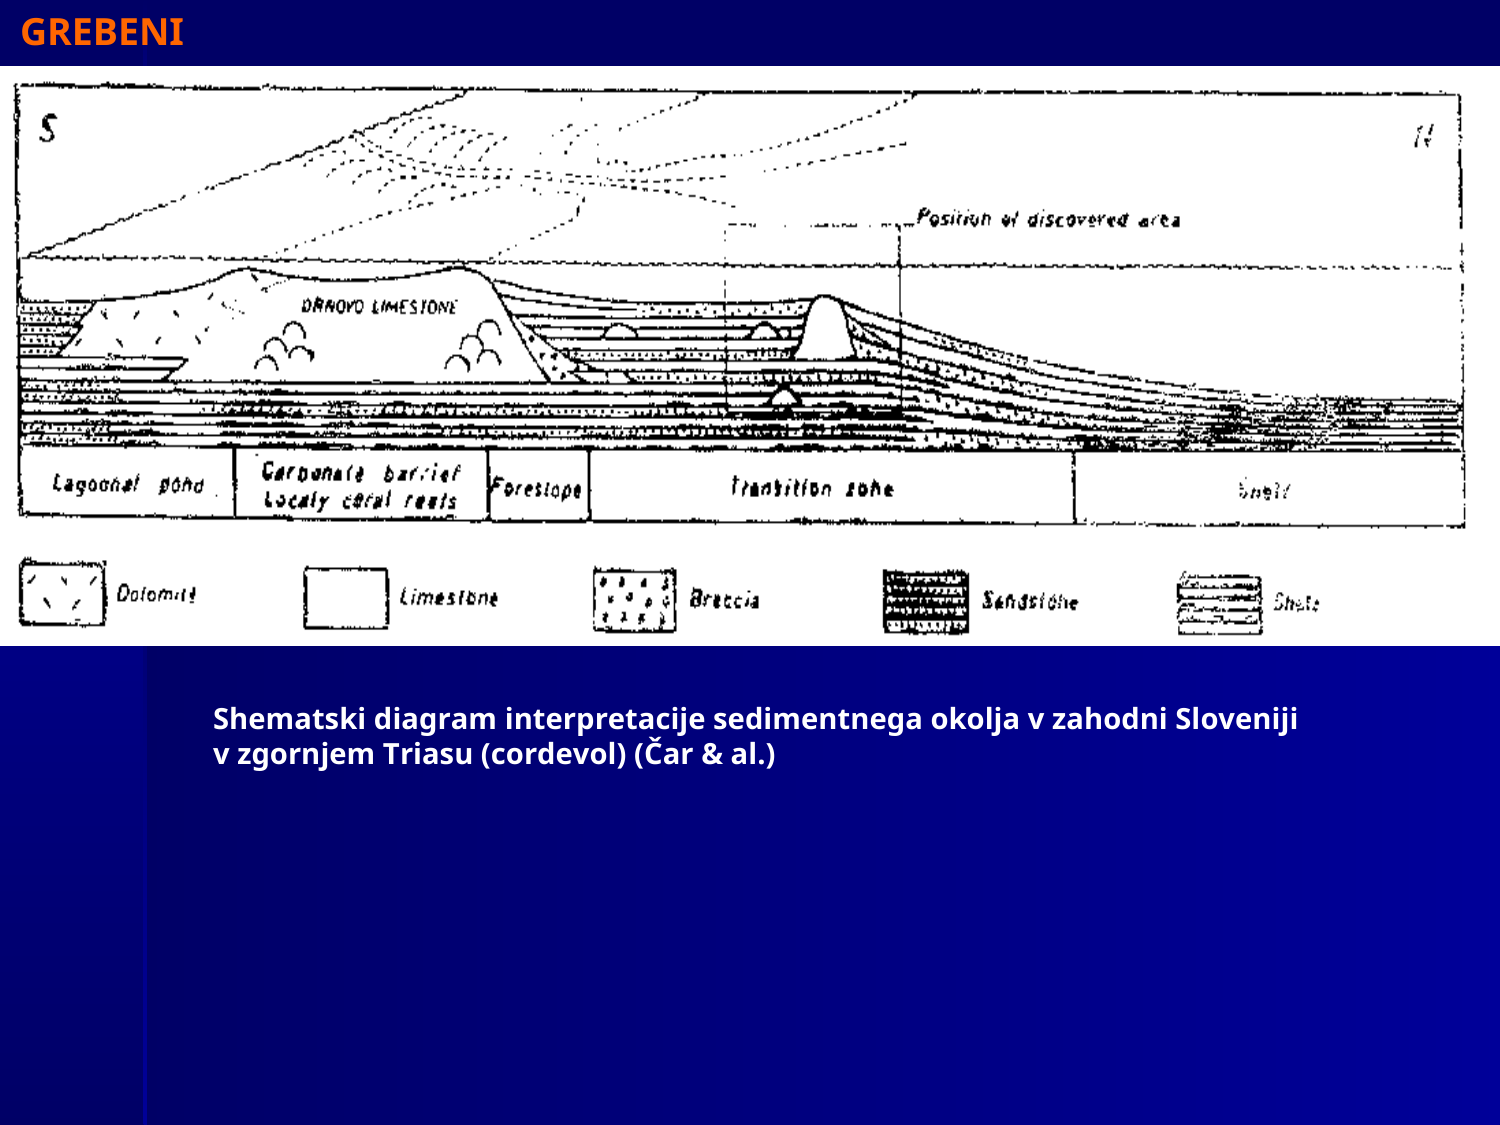

GREBENI
Shematski diagram interpretacije sedimentnega okolja v zahodni Sloveniji
v zgornjem Triasu (cordevol) (Čar & al.)